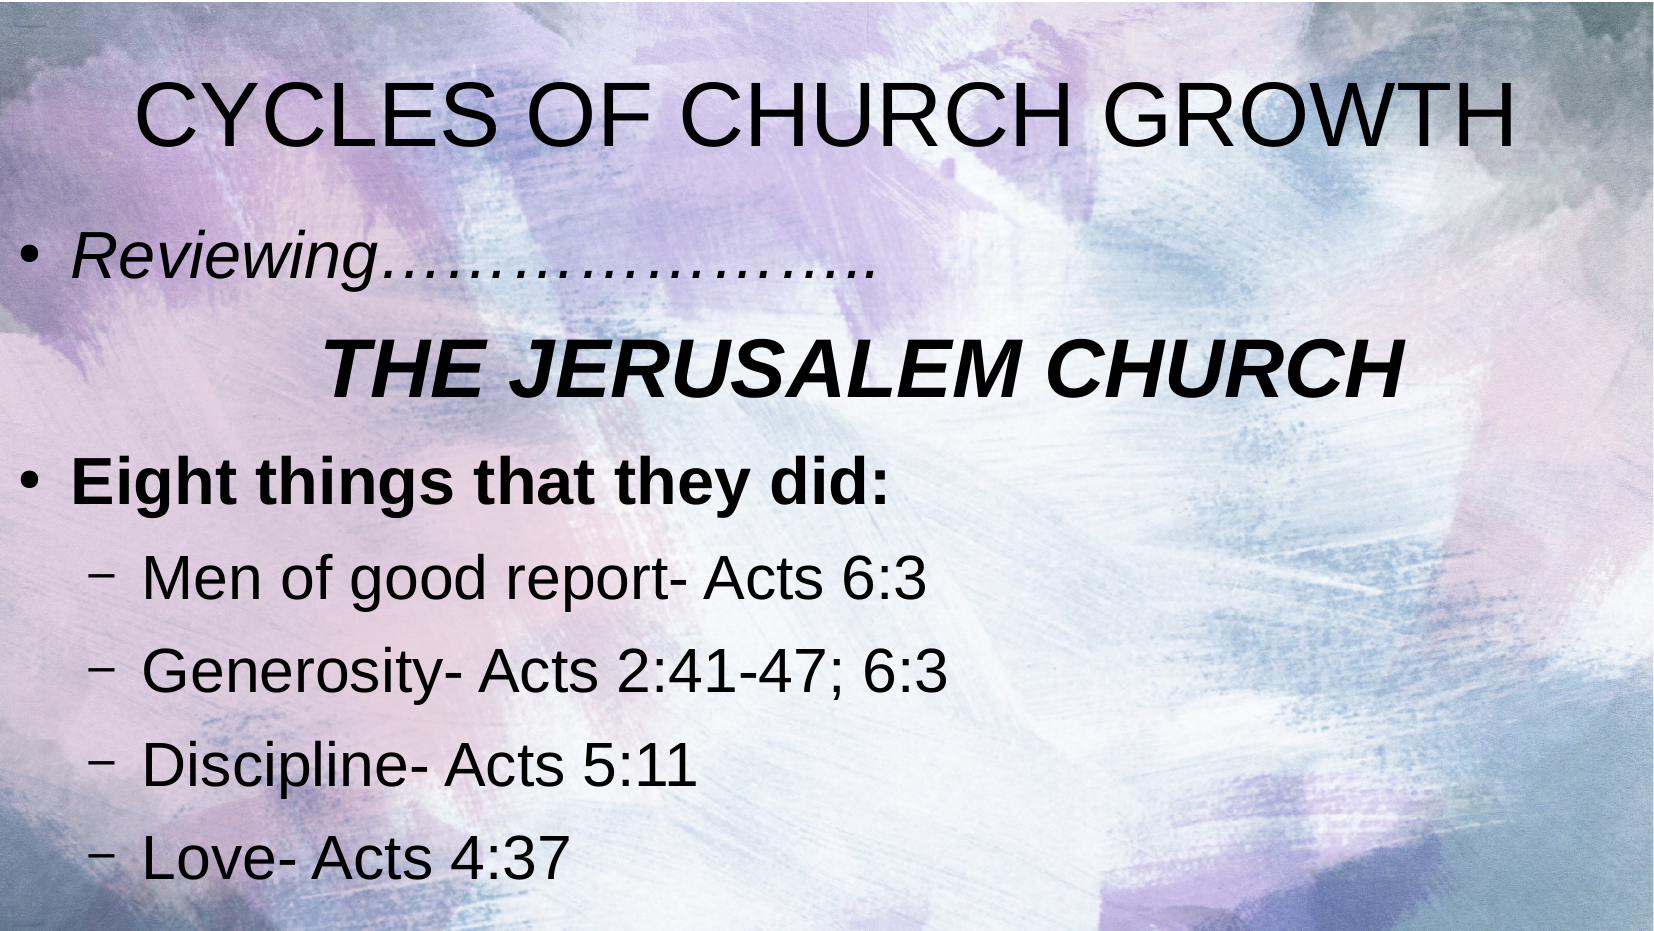

# CYCLES OF CHURCH GROWTH
Reviewing…………………..
THE JERUSALEM CHURCH
Eight things that they did:
Men of good report- Acts 6:3
Generosity- Acts 2:41-47; 6:3
Discipline- Acts 5:11
Love- Acts 4:37